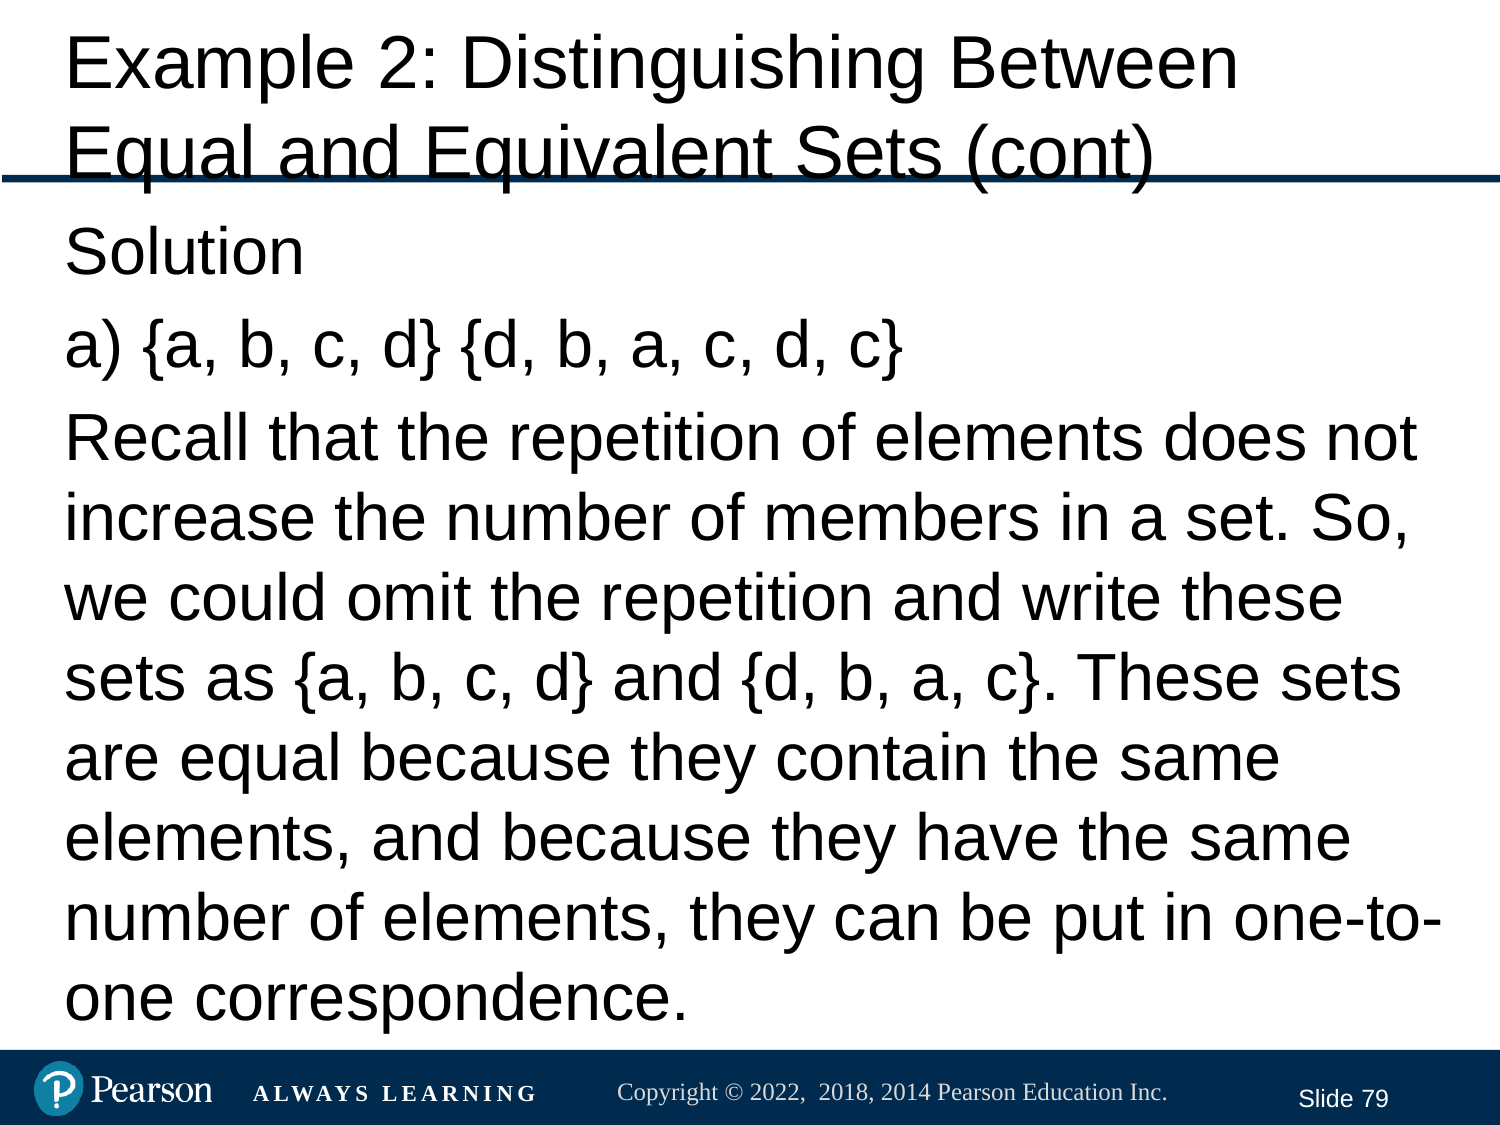

# Example 2: Distinguishing Between Equal and Equivalent Sets (cont)
Solution
a) {a, b, c, d} {d, b, a, c, d, c}
Recall that the repetition of elements does not increase the number of members in a set. So, we could omit the repetition and write these sets as {a, b, c, d} and {d, b, a, c}. These sets are equal because they contain the same elements, and because they have the same number of elements, they can be put in one-to-one correspondence.